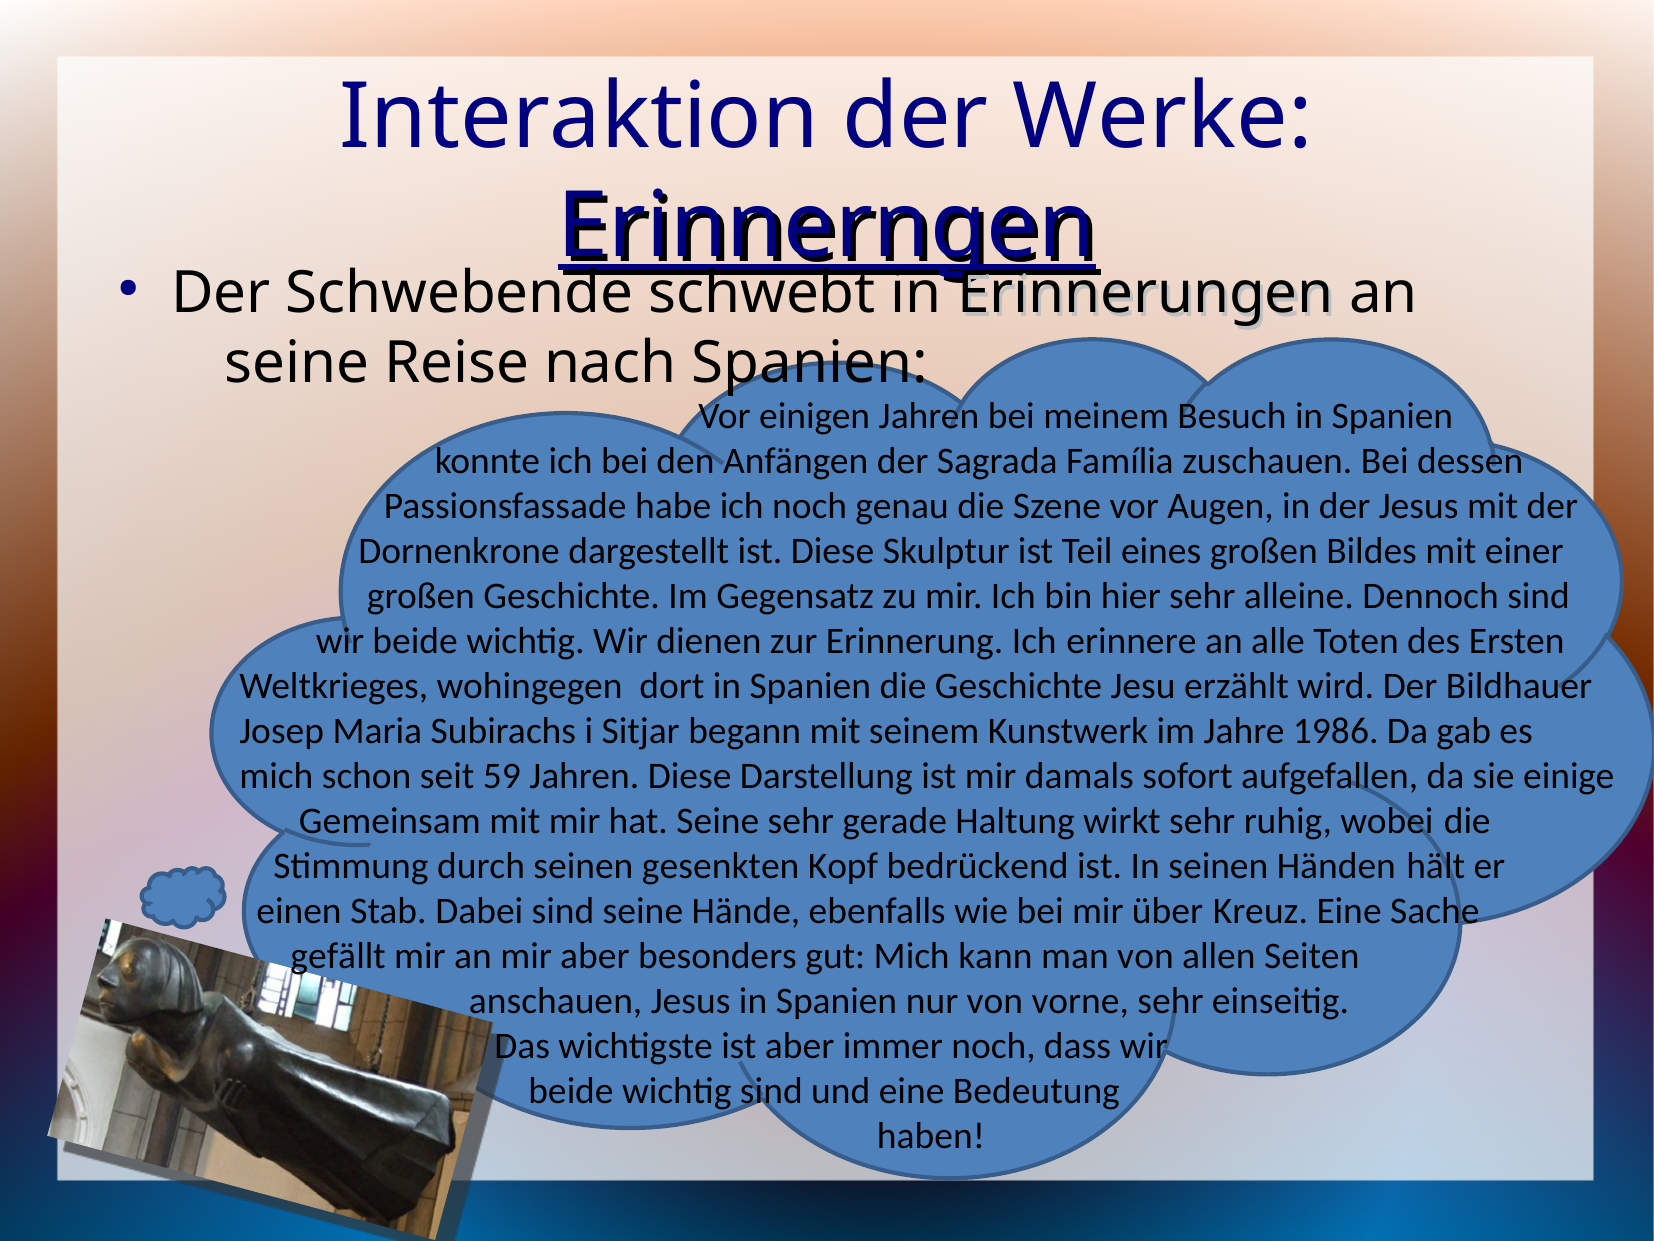

# Interaktion der Werke: Erinnerngen
Der Schwebende schwebt in Erinnerungen an seine Reise nach Spanien:
 Vor einigen Jahren bei meinem Besuch in Spanien
 konnte ich bei den Anfängen der Sagrada Família zuschauen. Bei dessen
 Passionsfassade habe ich noch genau die Szene vor Augen, in der Jesus mit der
 Dornenkrone dargestellt ist. Diese Skulptur ist Teil eines großen Bildes mit einer
 großen Geschichte. Im Gegensatz zu mir. Ich bin hier sehr alleine. Dennoch sind
 wir beide wichtig. Wir dienen zur Erinnerung. Ich erinnere an alle Toten des Ersten Weltkrieges, wohingegen dort in Spanien die Geschichte Jesu erzählt wird. Der Bildhauer Josep Maria Subirachs i Sitjar begann mit seinem Kunstwerk im Jahre 1986. Da gab es mich schon seit 59 Jahren. Diese Darstellung ist mir damals sofort aufgefallen, da sie einige
 Gemeinsam mit mir hat. Seine sehr gerade Haltung wirkt sehr ruhig, wobei die
 Stimmung durch seinen gesenkten Kopf bedrückend ist. In seinen Händen hält er
 einen Stab. Dabei sind seine Hände, ebenfalls wie bei mir über Kreuz. Eine Sache
 gefällt mir an mir aber besonders gut: Mich kann man von allen Seiten
 anschauen, Jesus in Spanien nur von vorne, sehr einseitig.
 Das wichtigste ist aber immer noch, dass wir
 beide wichtig sind und eine Bedeutung
 haben!